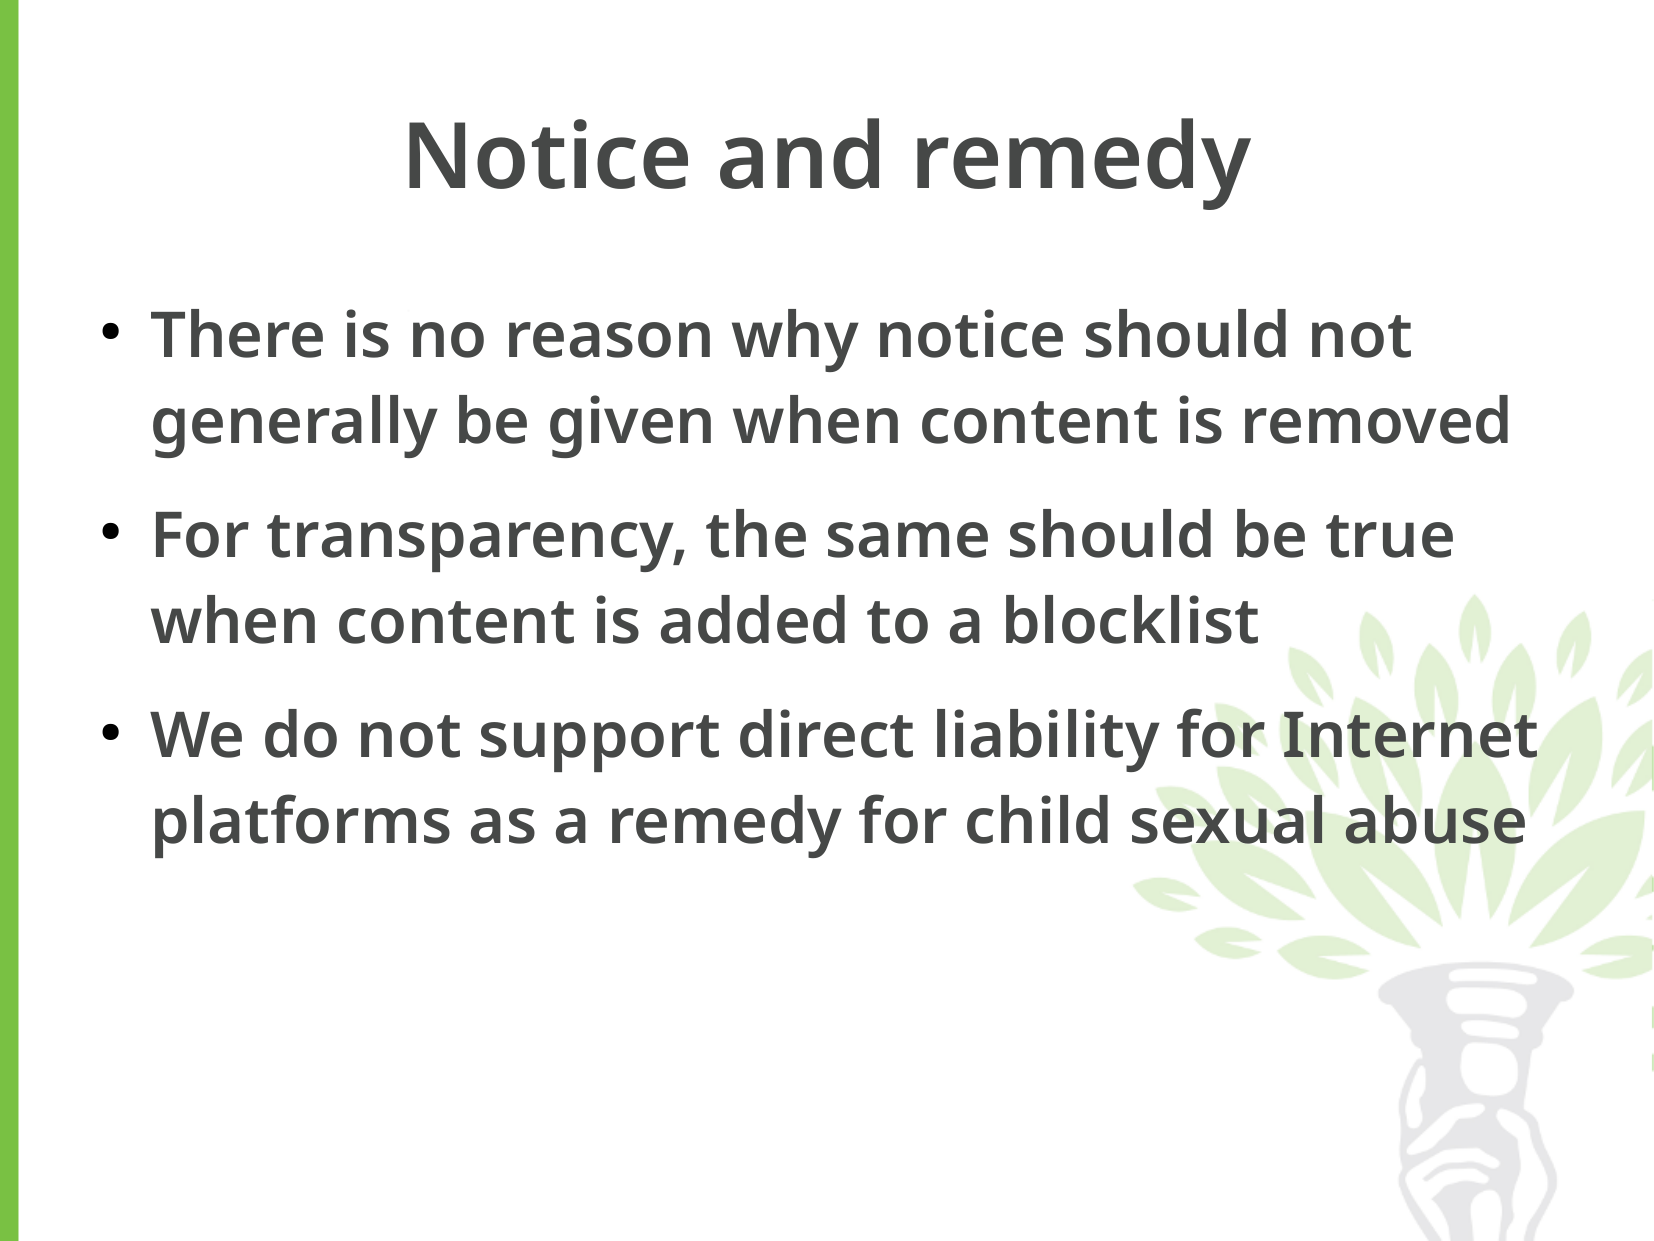

# Notice and remedy
There is no reason why notice should not generally be given when content is removed
For transparency, the same should be true when content is added to a blocklist
We do not support direct liability for Internet platforms as a remedy for child sexual abuse